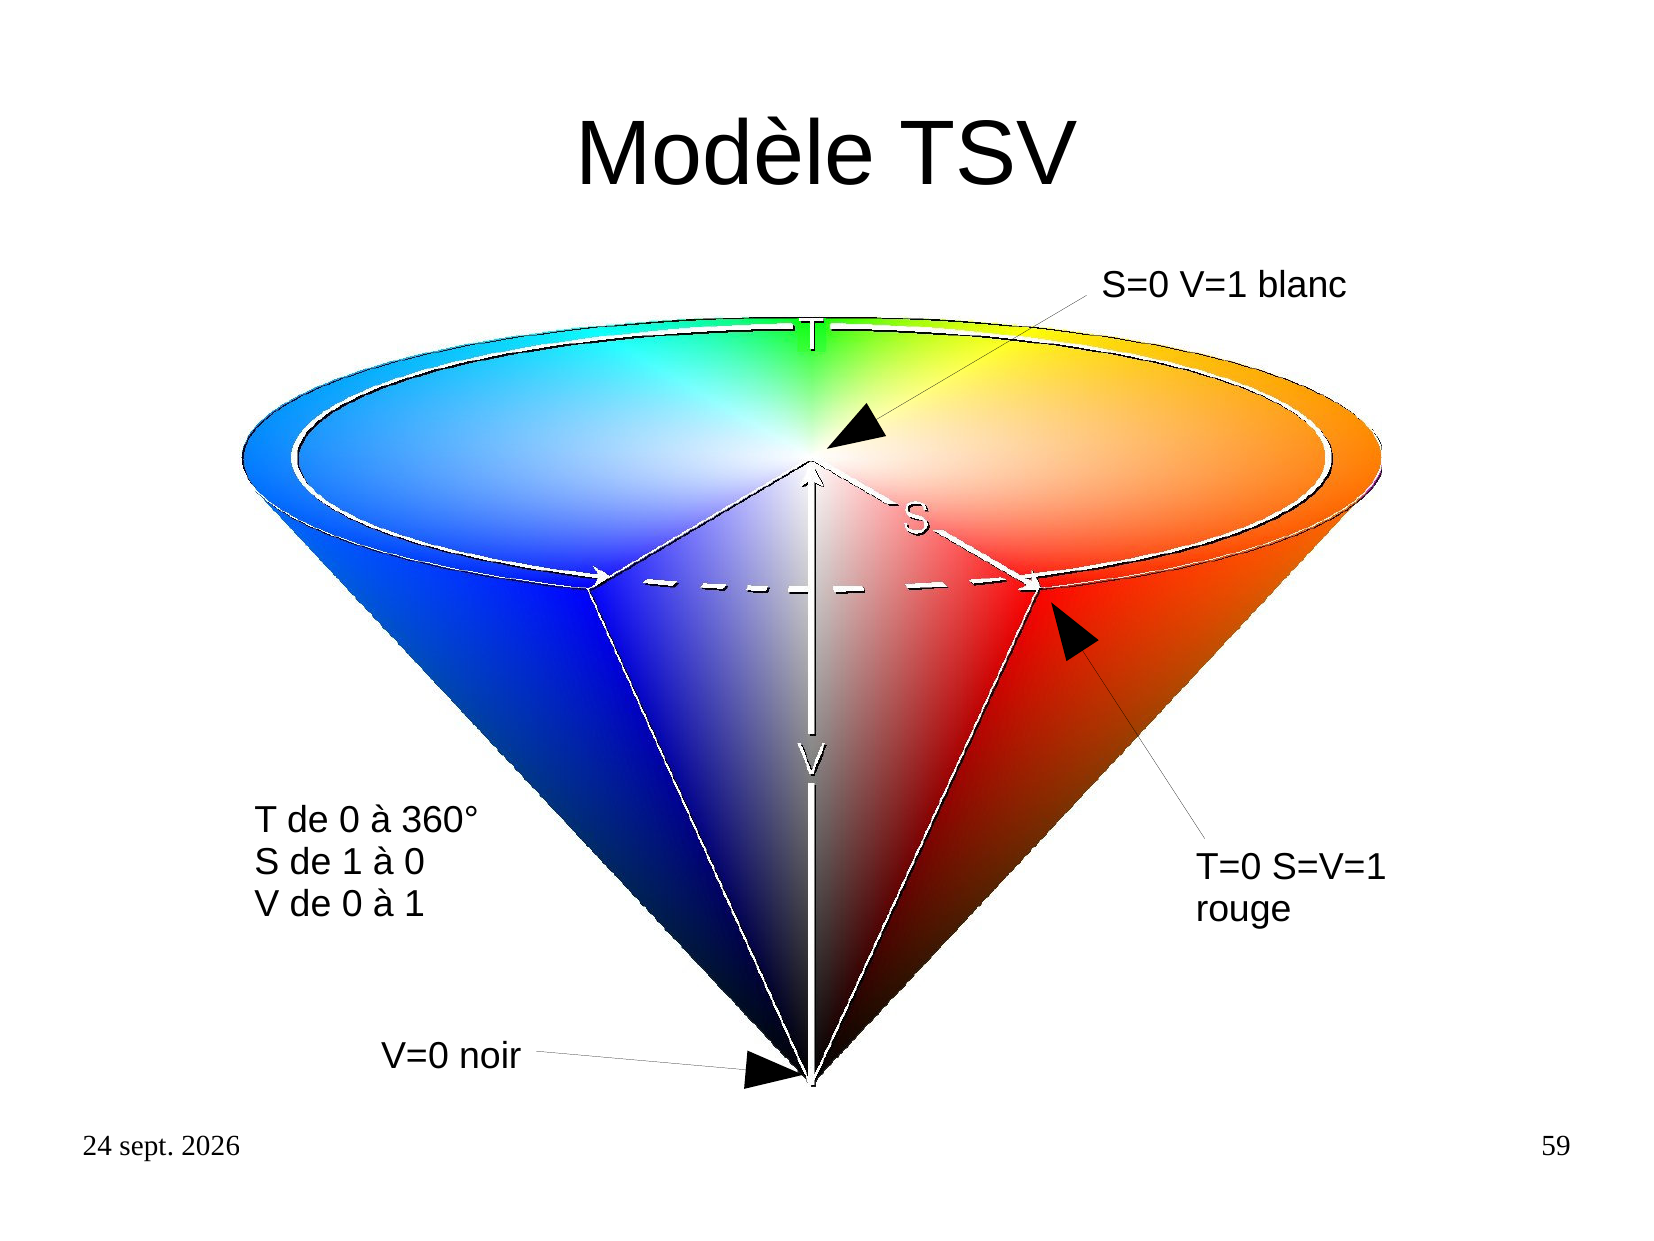

# Modèle TSV
S=0 V=1 blanc
T de 0 à 360°
S de 1 à 0
V de 0 à 1
T=0 S=V=1
rouge
V=0 noir
J.-C. Martin
59